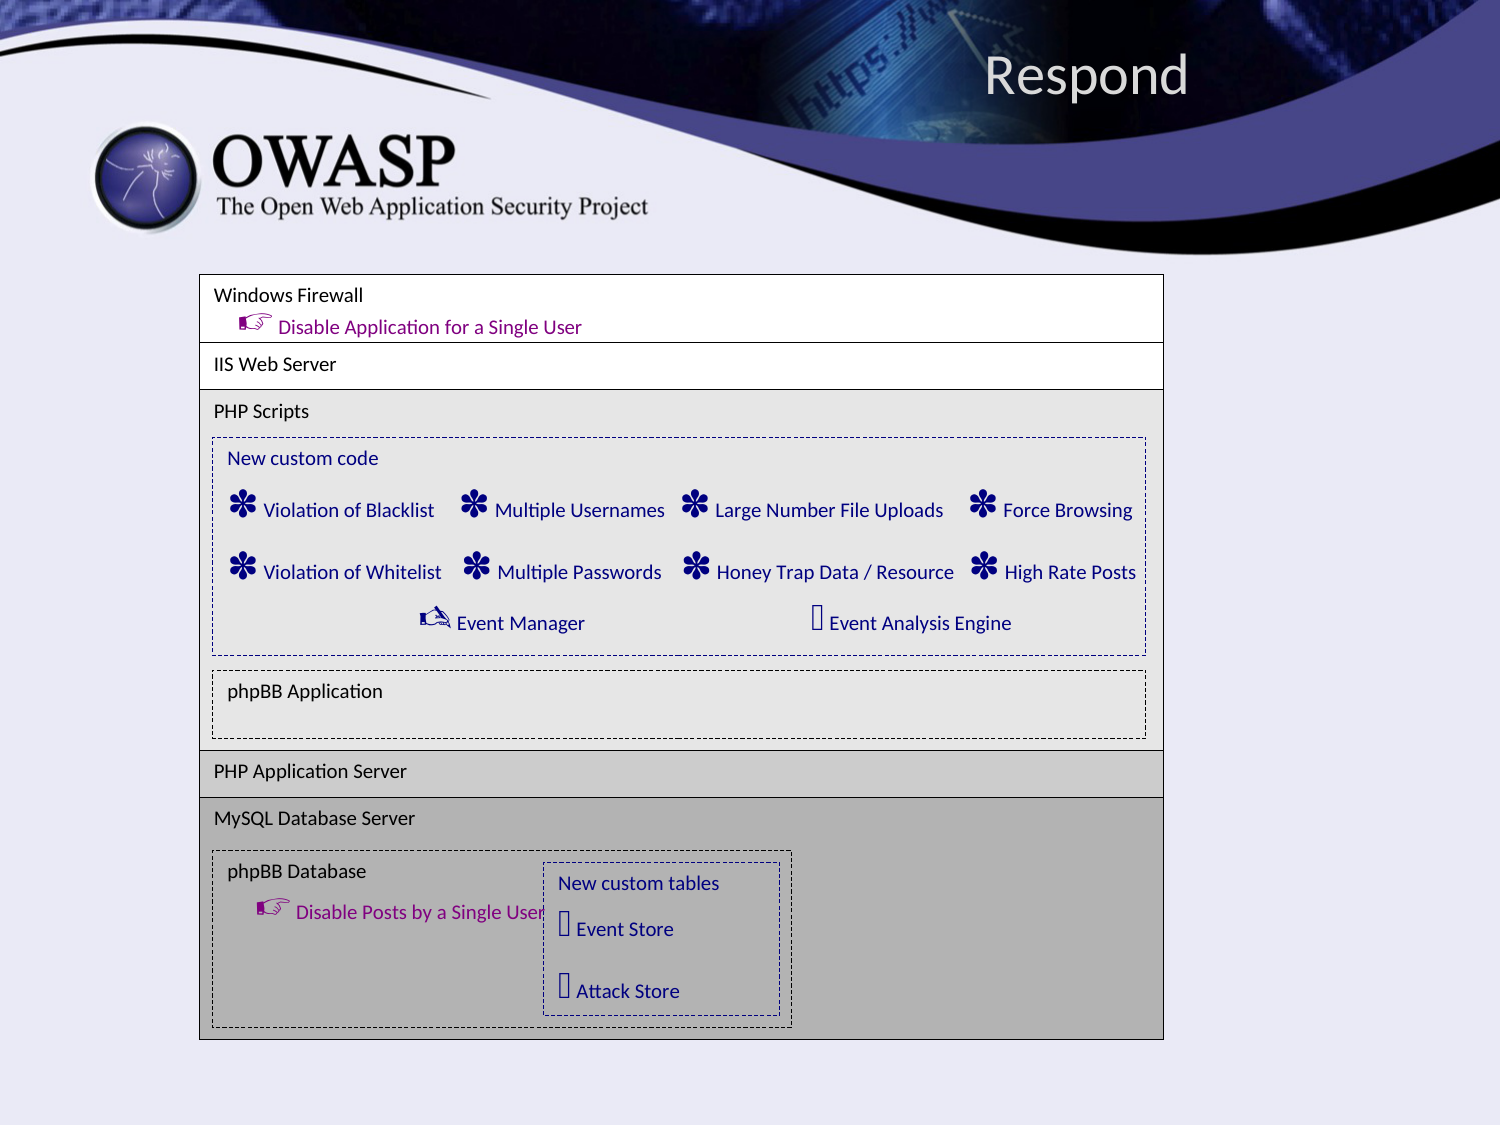

# Respond
Windows Firewall
 ☞ Disable Application for a Single User
IIS Web Server
PHP Scripts
New custom code
✽ Violation of Blacklist ✽ Multiple Usernames ✽ Large Number File Uploads ✽ Force Browsing
✽ Violation of Whitelist ✽ Multiple Passwords ✽ Honey Trap Data / Resource ✽ High Rate Posts
@ Event Manager 		R Event Analysis Engine
phpBB Application
PHP Application Server
MySQL Database Server
phpBB Database
New custom tables
 ☞ Disable Posts by a Single User
. Event Store
+ Attack Store